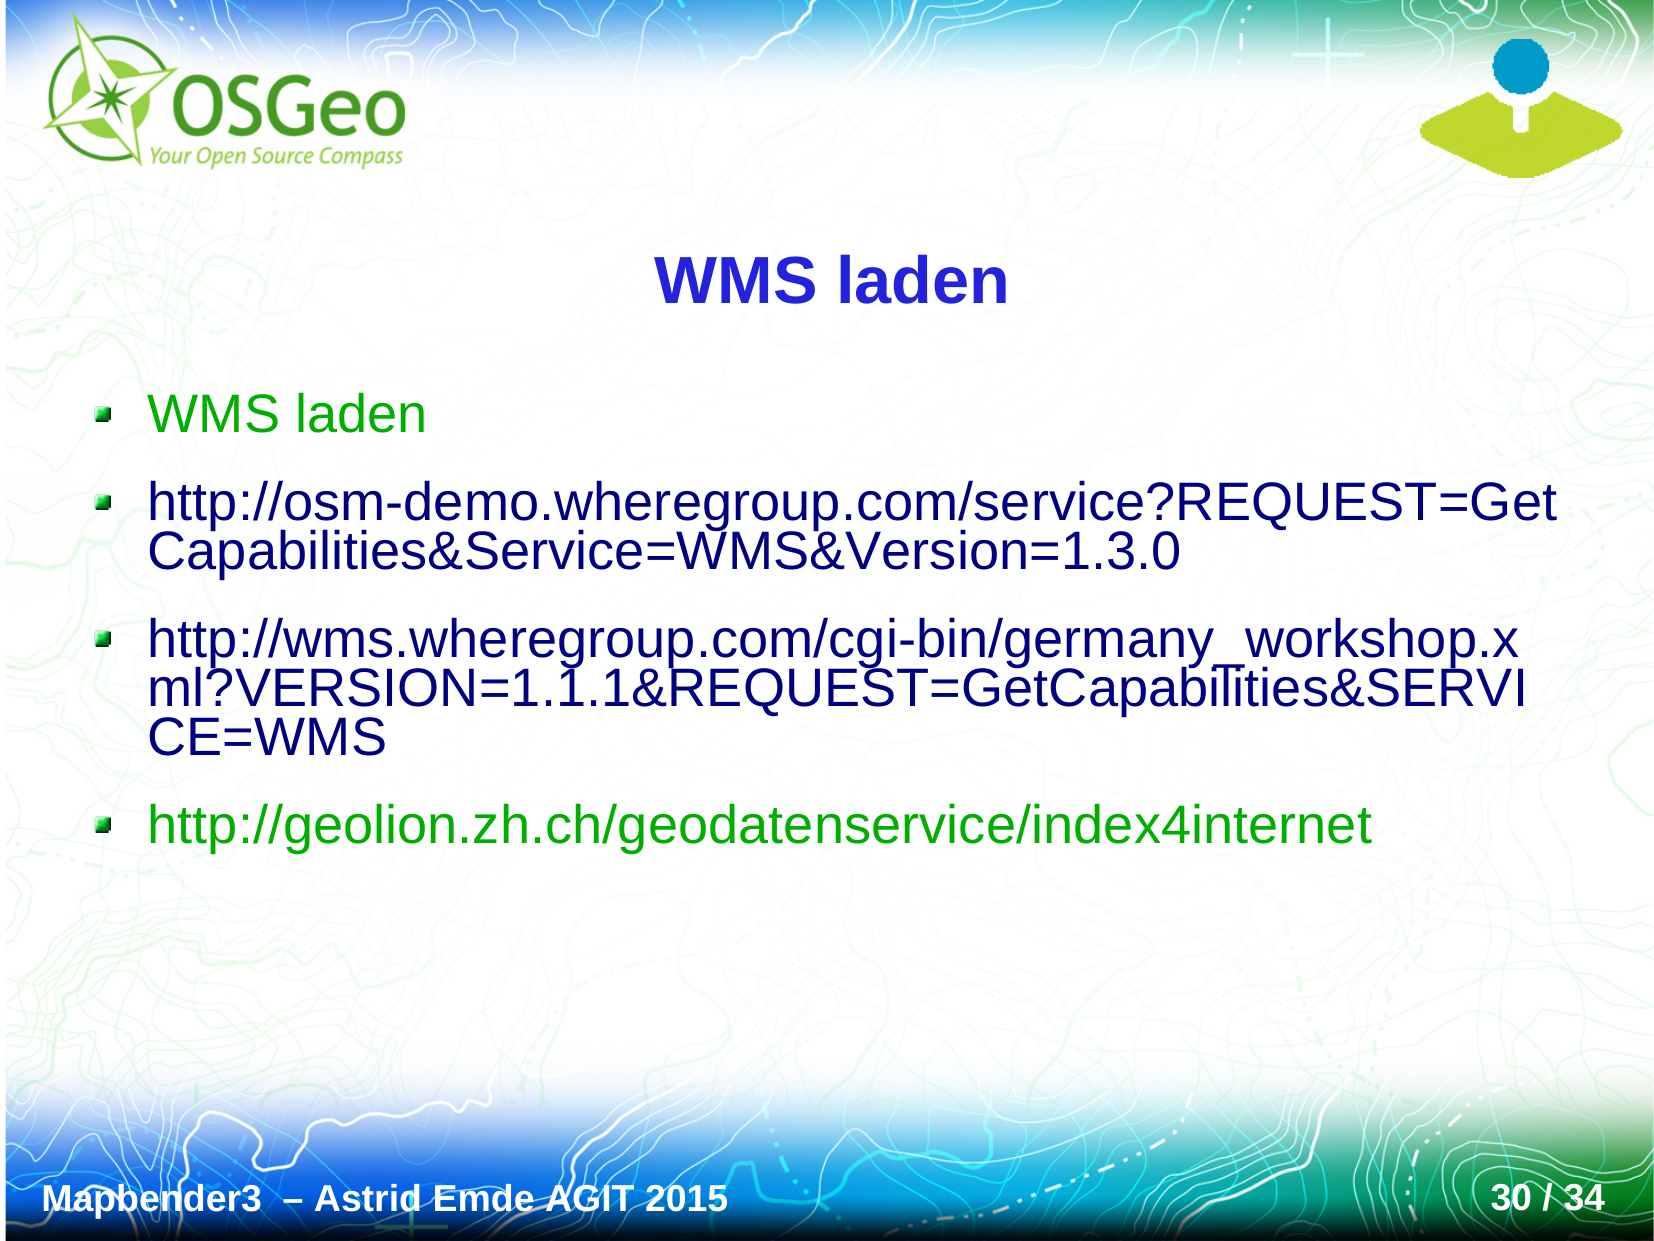

# WMS laden
WMS laden
http://osm-demo.wheregroup.com/service?REQUEST=GetCapabilities&Service=WMS&Version=1.3.0
http://wms.wheregroup.com/cgi-bin/germany_workshop.xml?VERSION=1.1.1&REQUEST=GetCapabilities&SERVICE=WMS
http://geolion.zh.ch/geodatenservice/index4internet